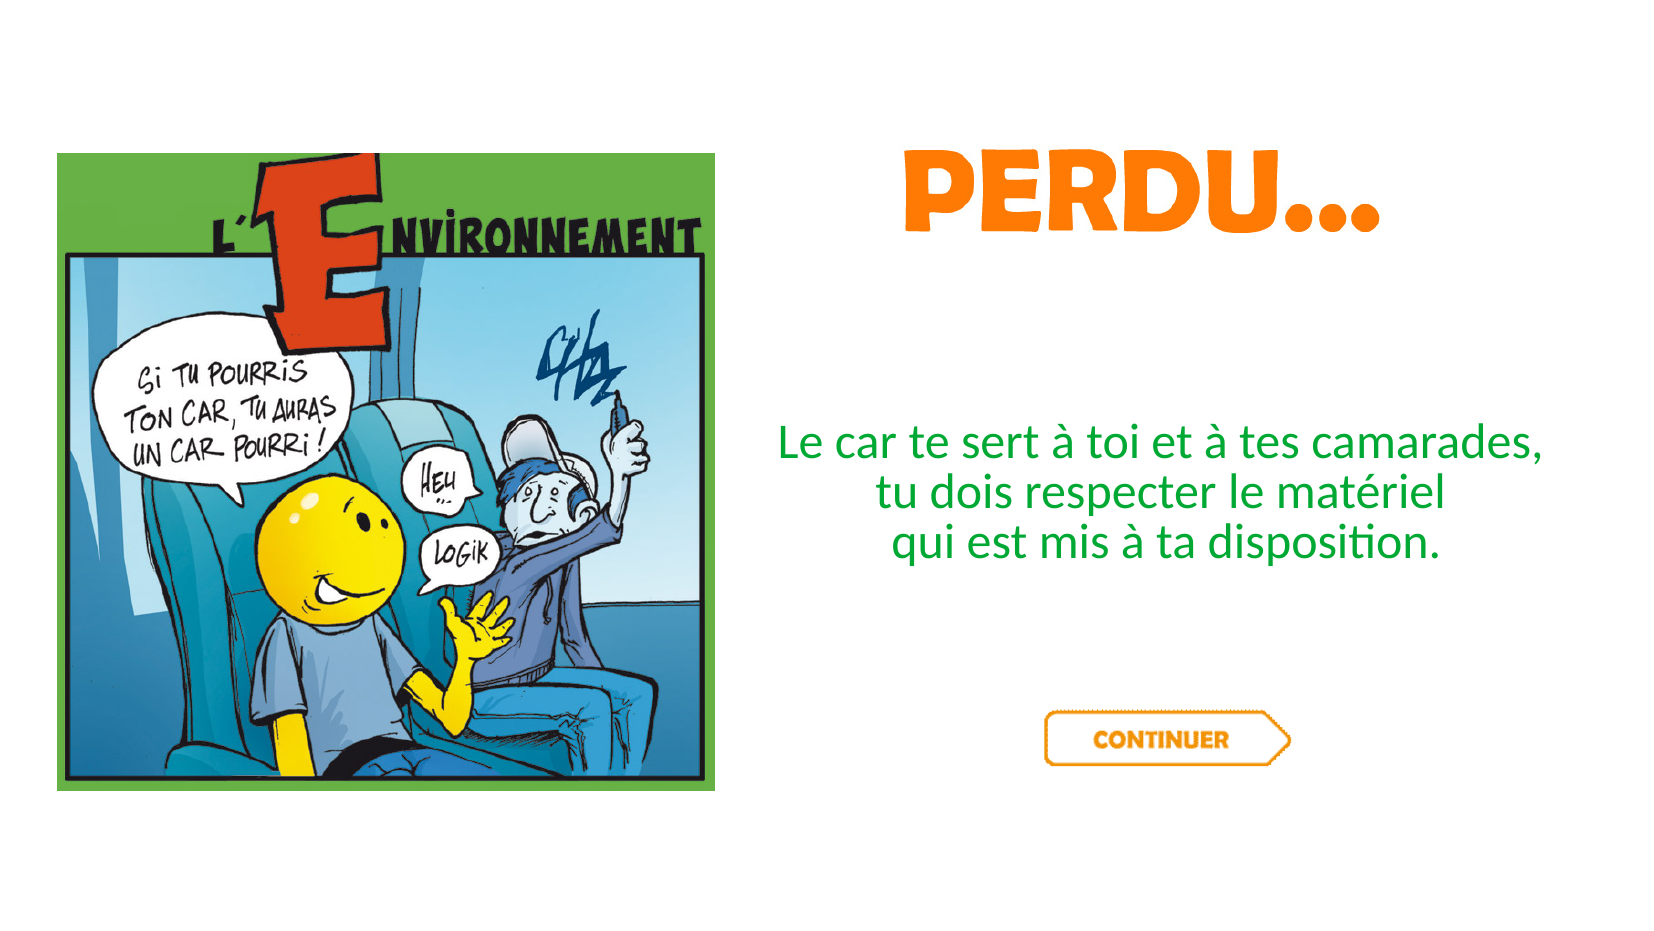

Le car te sert à toi et à tes camarades,
tu dois respecter le matériel
qui est mis à ta disposition.